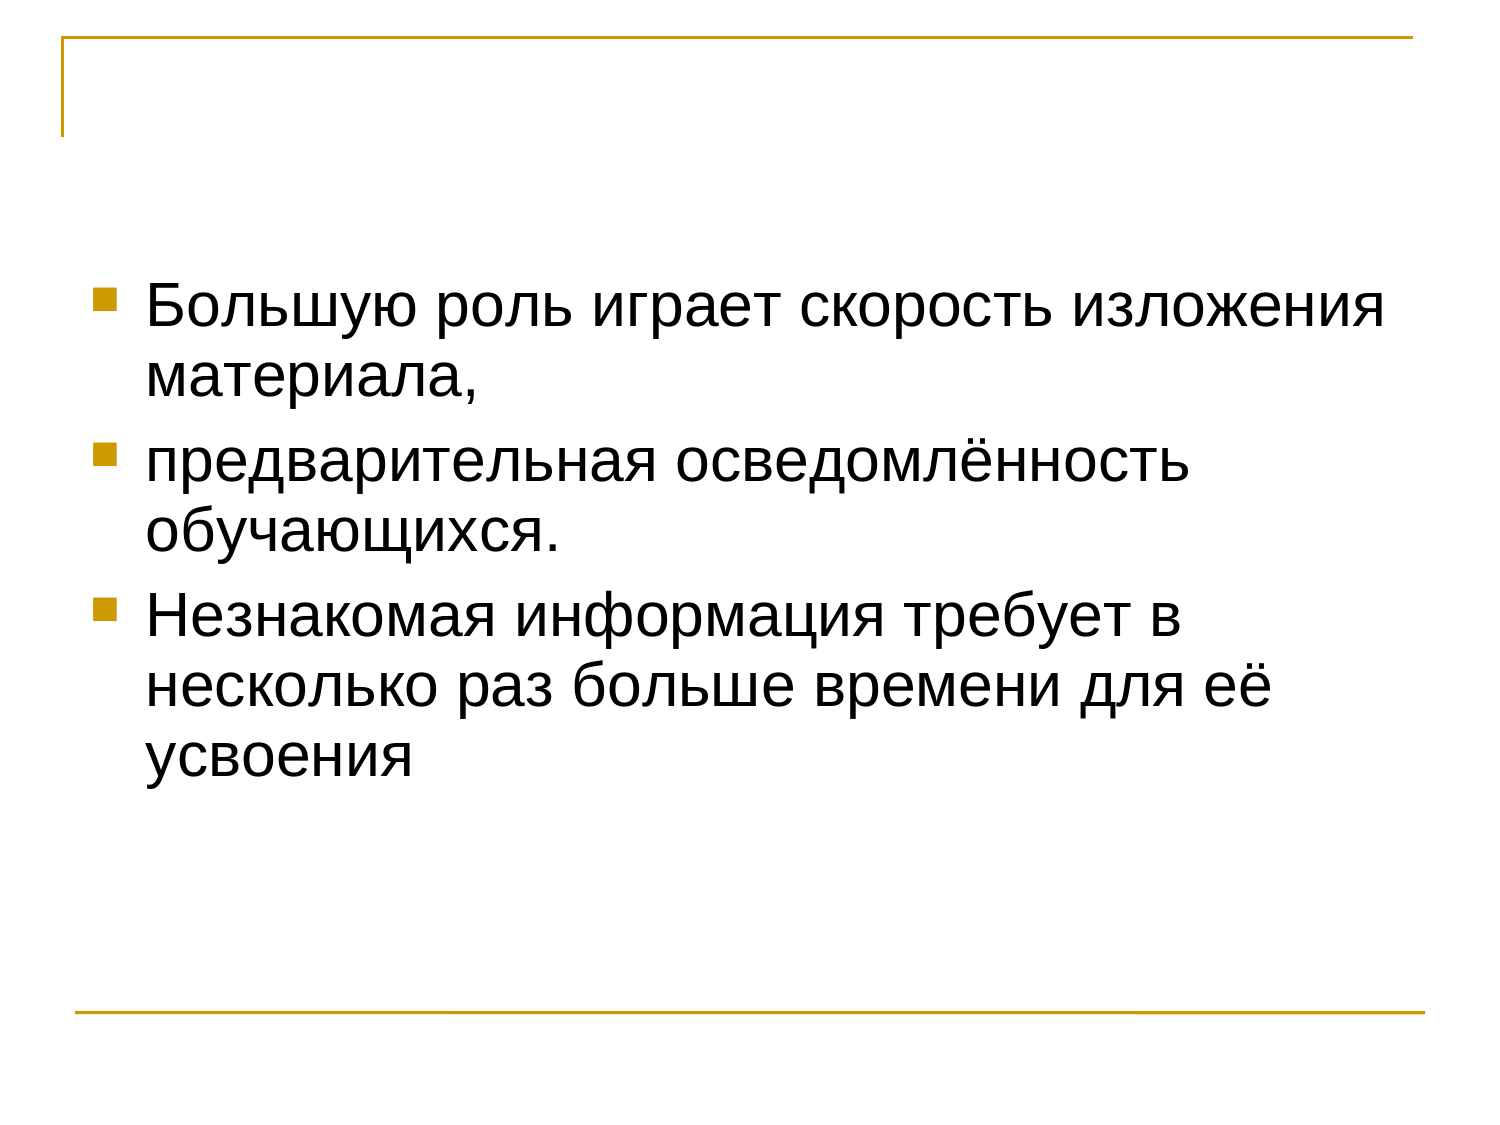

# Большую роль играет скорость изложения материала,
предварительная осведомлённость обучающихся.
Незнакомая информация требует в несколько раз больше времени для её усвоения